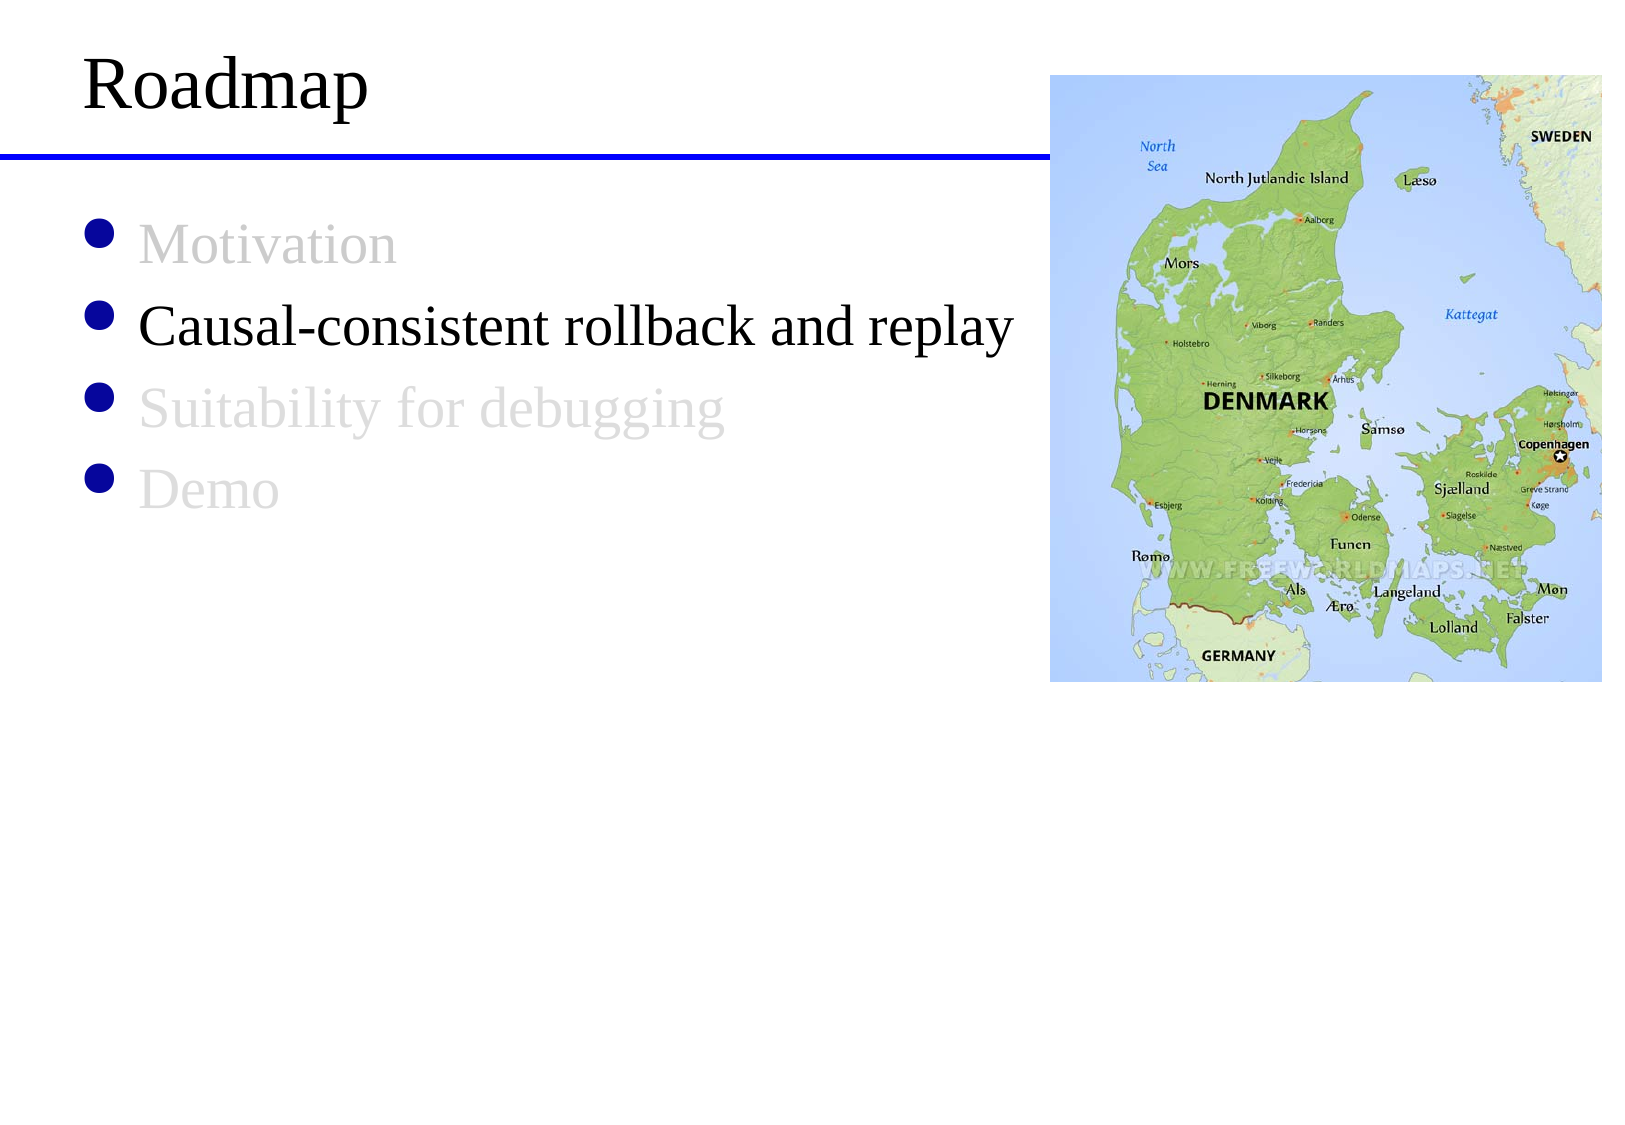

# Roadmap
Motivation
Causal-consistent rollback and replay
Suitability for debugging
Demo